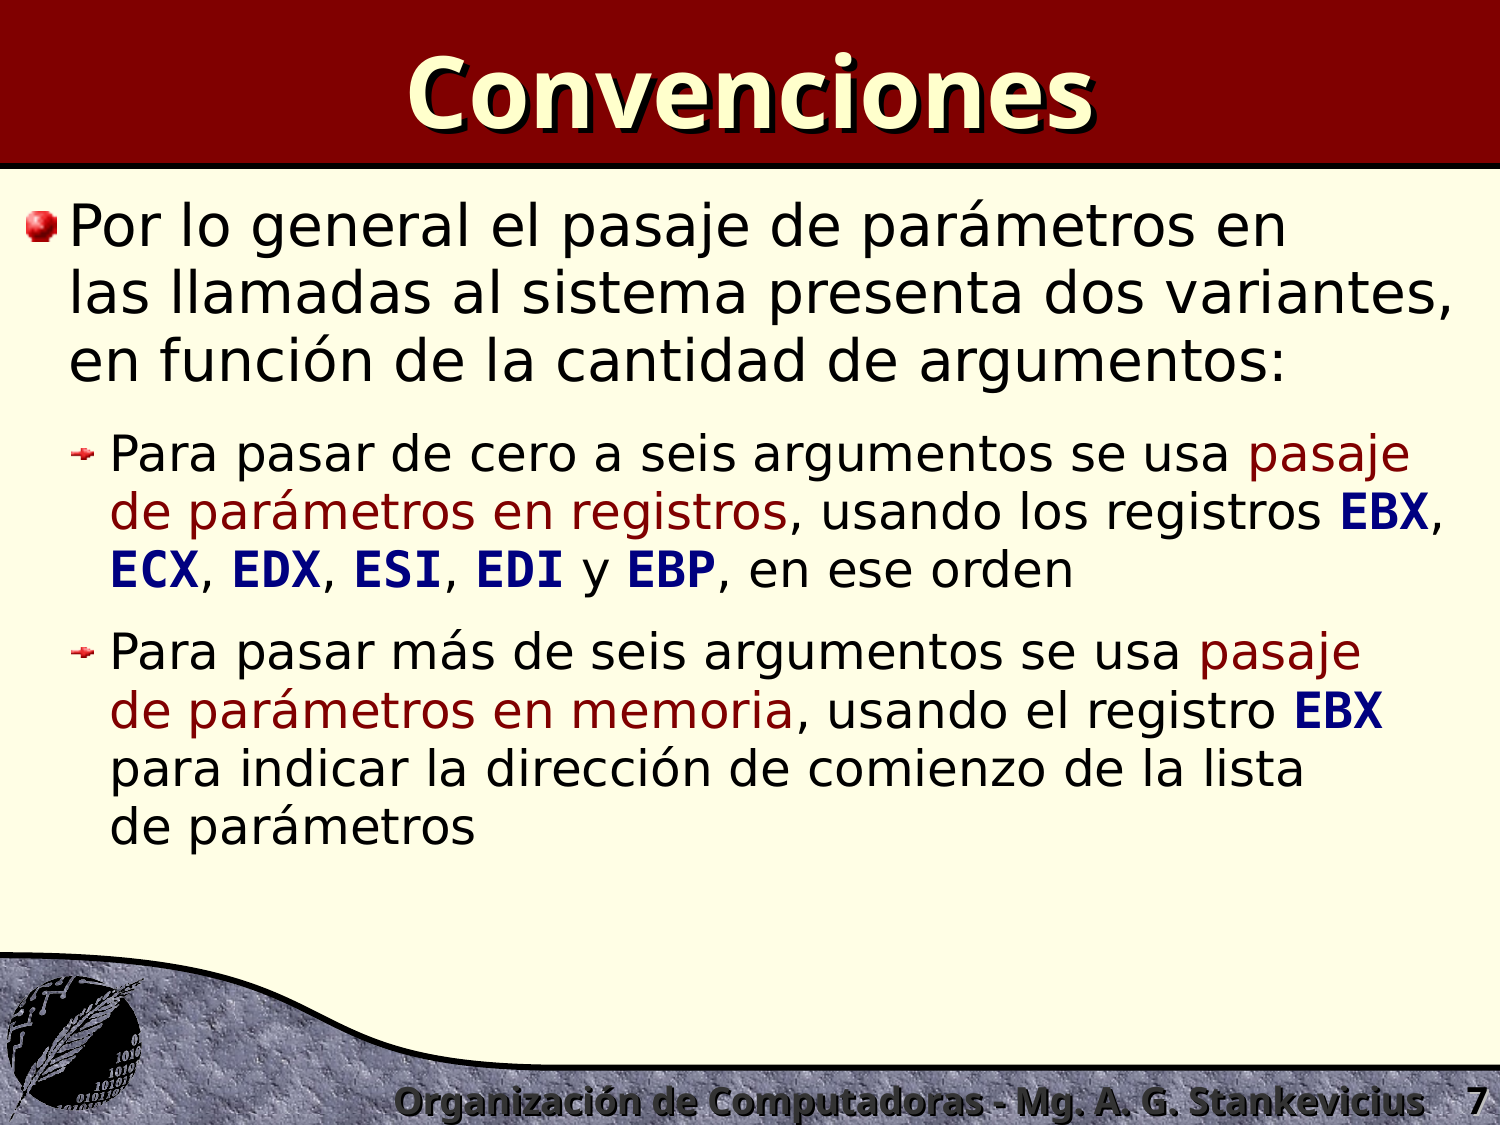

# Convenciones
Por lo general el pasaje de parámetros en
las llamadas al sistema presenta dos variantes, en función de la cantidad de argumentos:
Para pasar de cero a seis argumentos se usa pasaje de parámetros en registros, usando los registros EBX, ECX, EDX, ESI, EDI y EBP, en ese orden
Para pasar más de seis argumentos se usa pasaje
de parámetros en memoria, usando el registro EBX para indicar la dirección de comienzo de la lista
de parámetros
7